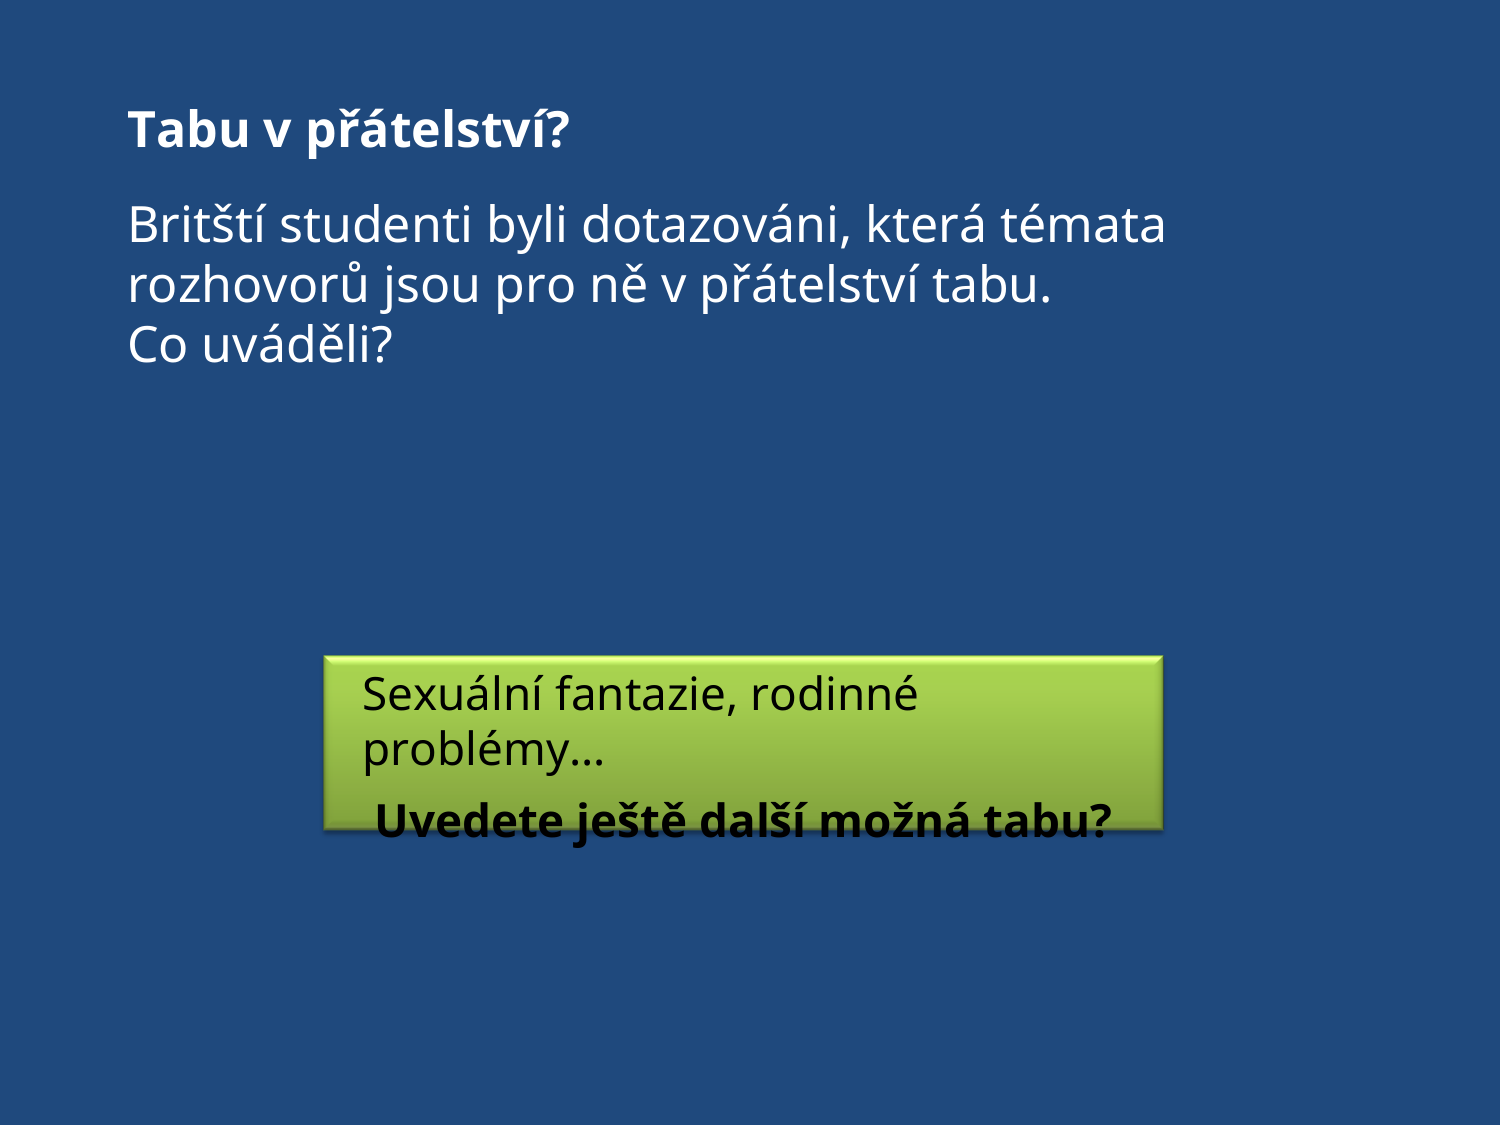

# Tabu v přátelství? Britští studenti byli dotazováni, která témata rozhovorů jsou pro ně v přátelství tabu. Co uváděli?
Sexuální fantazie, rodinné problémy…
 Uvedete ještě další možná tabu?